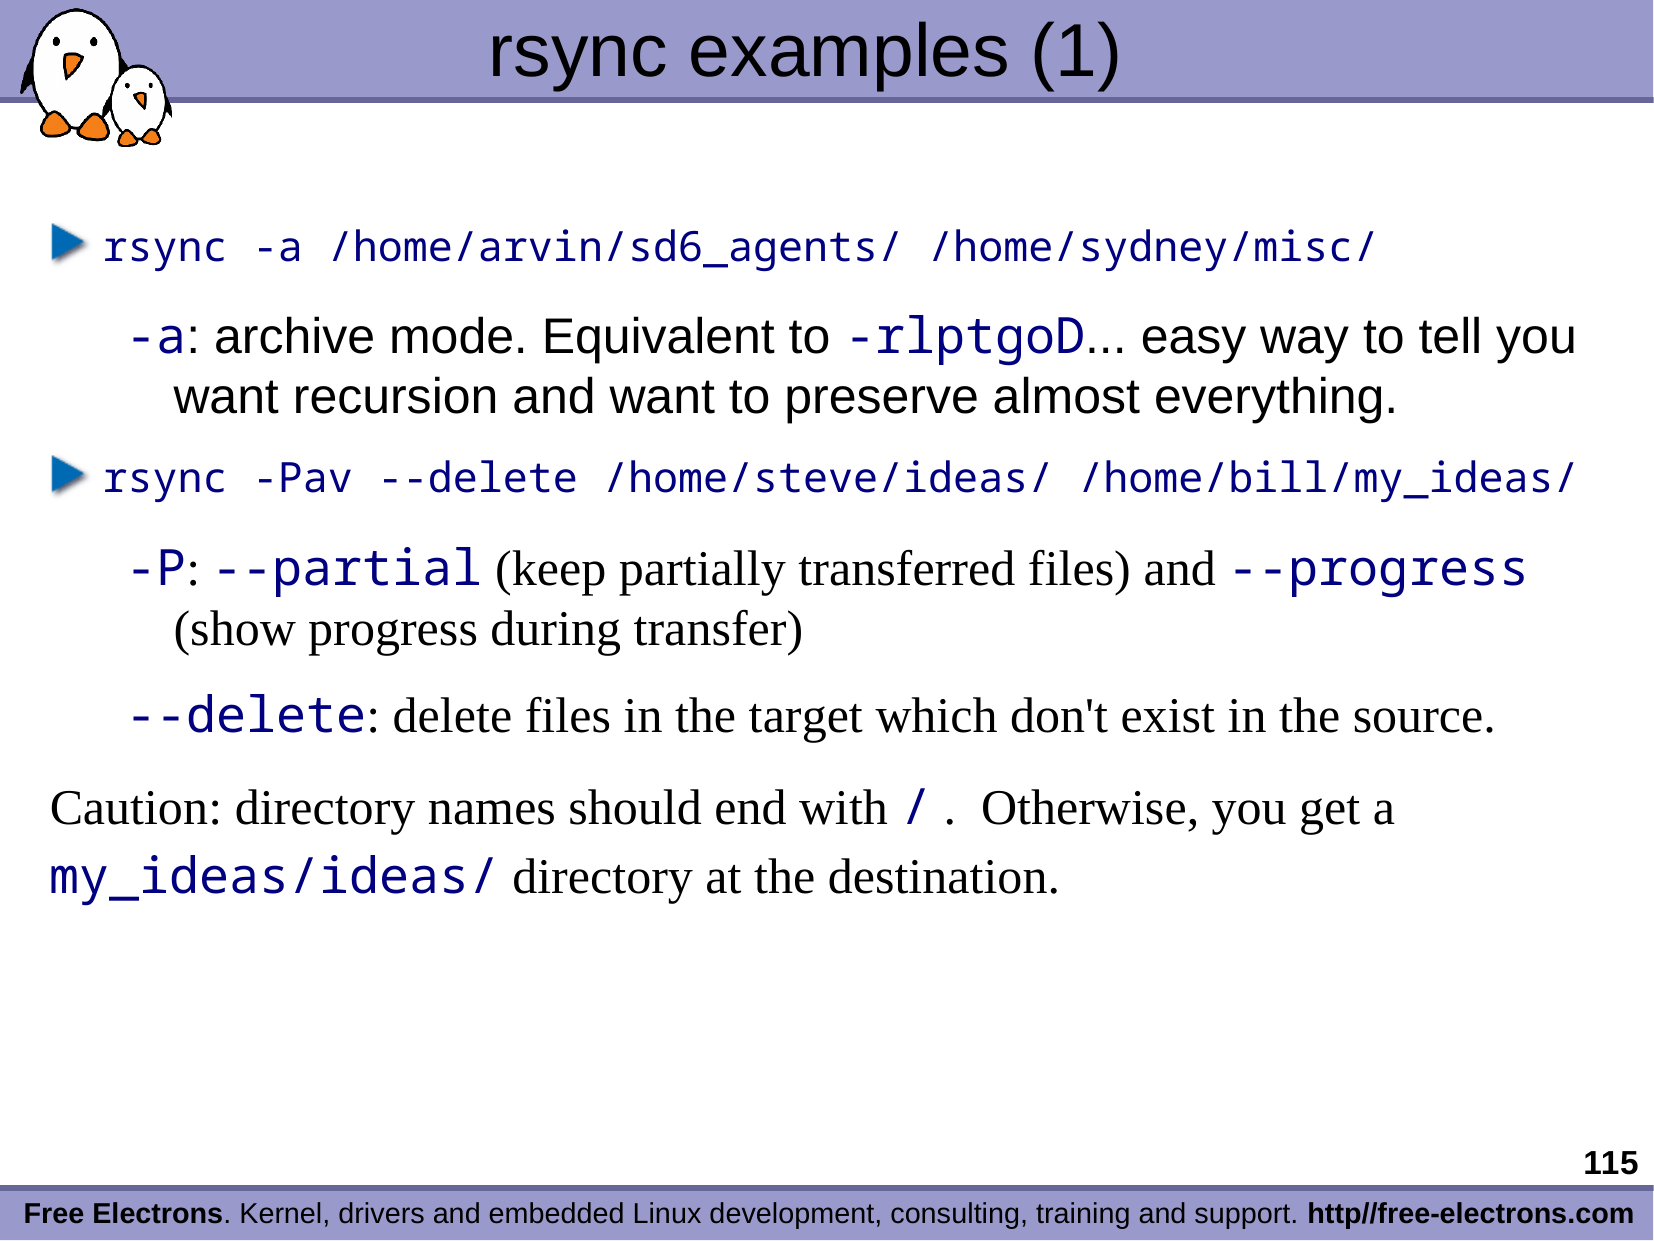

# rsync examples (1)
rsync -a /home/arvin/sd6_agents/ /home/sydney/misc/
-a: archive mode. Equivalent to -rlptgoD... easy way to tell you want recursion and want to preserve almost everything.
rsync -Pav --delete /home/steve/ideas/ /home/bill/my_ideas/
-P: --partial (keep partially transferred files) and --progress (show progress during transfer)
--delete: delete files in the target which don't exist in the source.
Caution: directory names should end with / . Otherwise, you get a
my_ideas/ideas/ directory at the destination.